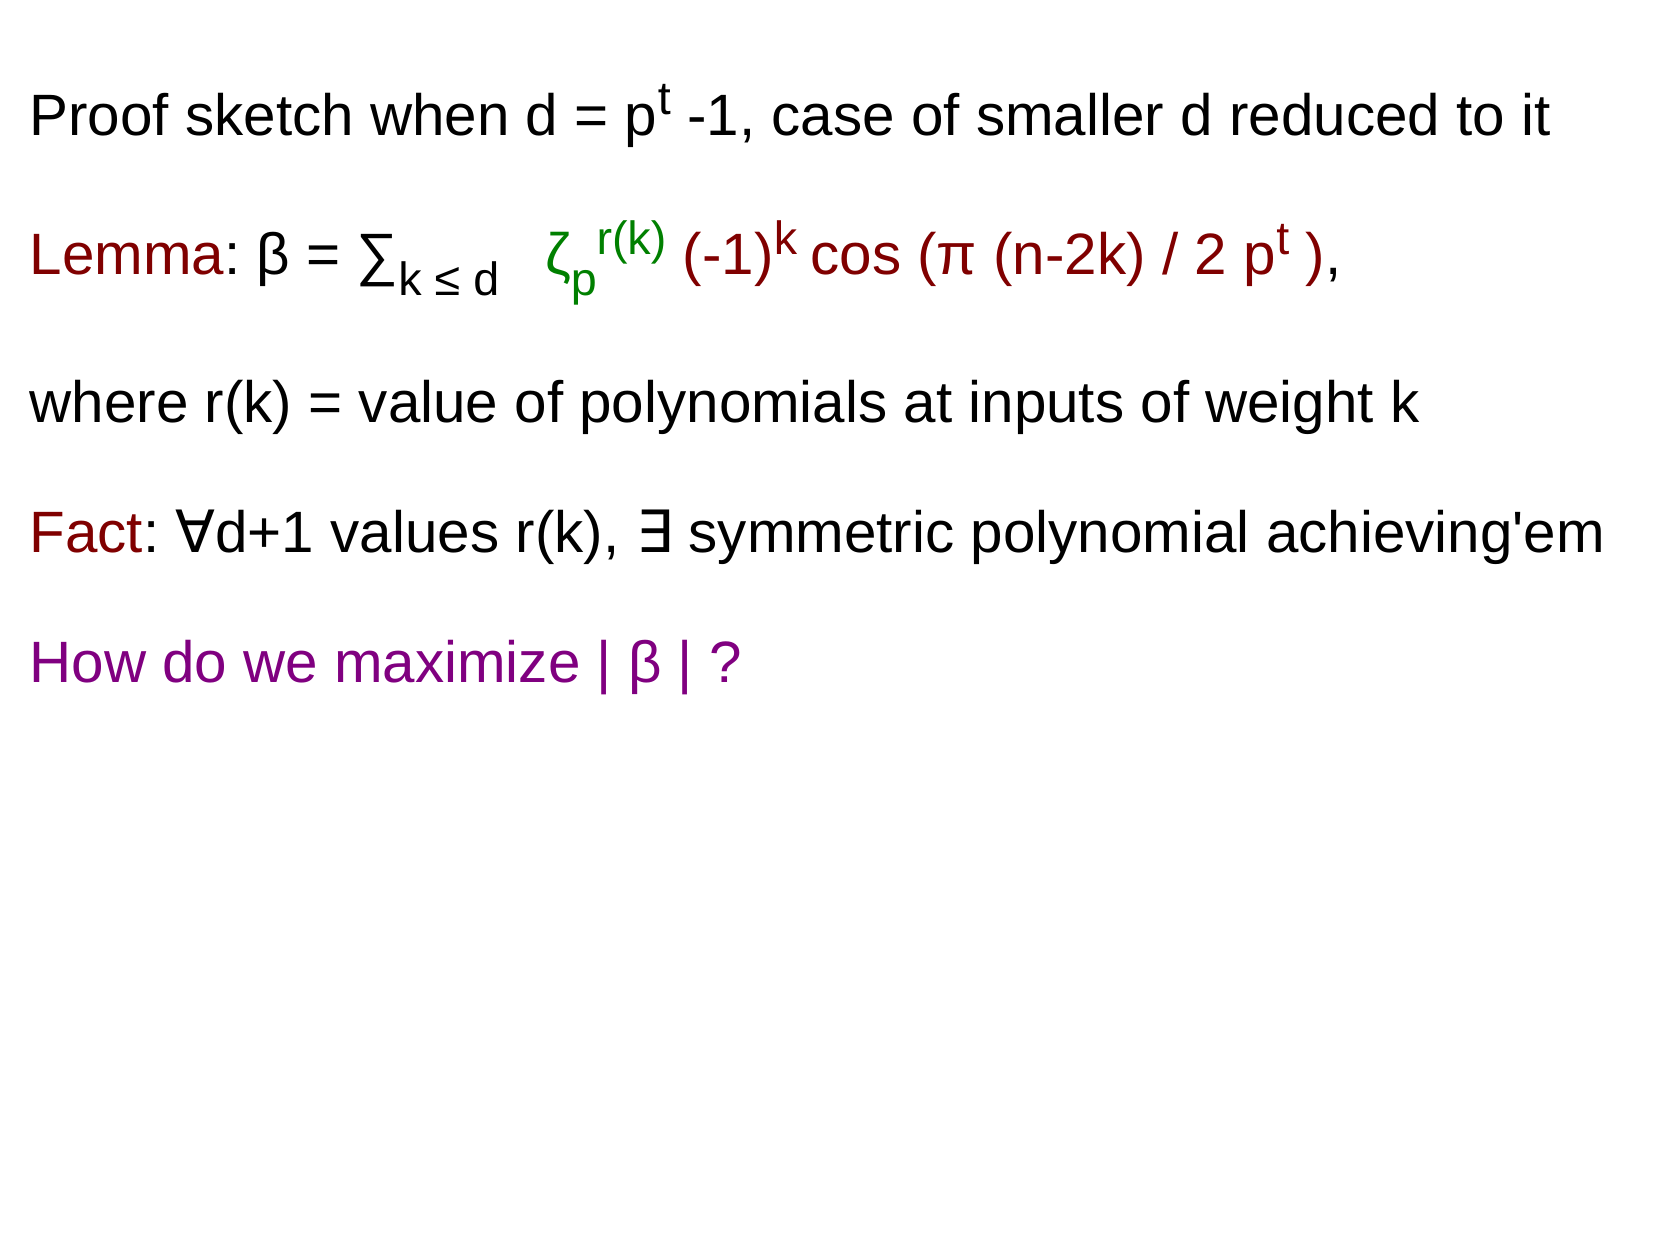

Proof sketch when d = pt -1, case of smaller d reduced to it
Lemma: β = ∑k ≤ d ζpr(k) (-1)k cos (π (n-2k) / 2 pt ),
where r(k) = value of polynomials at inputs of weight k
Fact: ∀d+1 values r(k), ∃ symmetric polynomial achieving'em
How do we maximize | β | ?
#